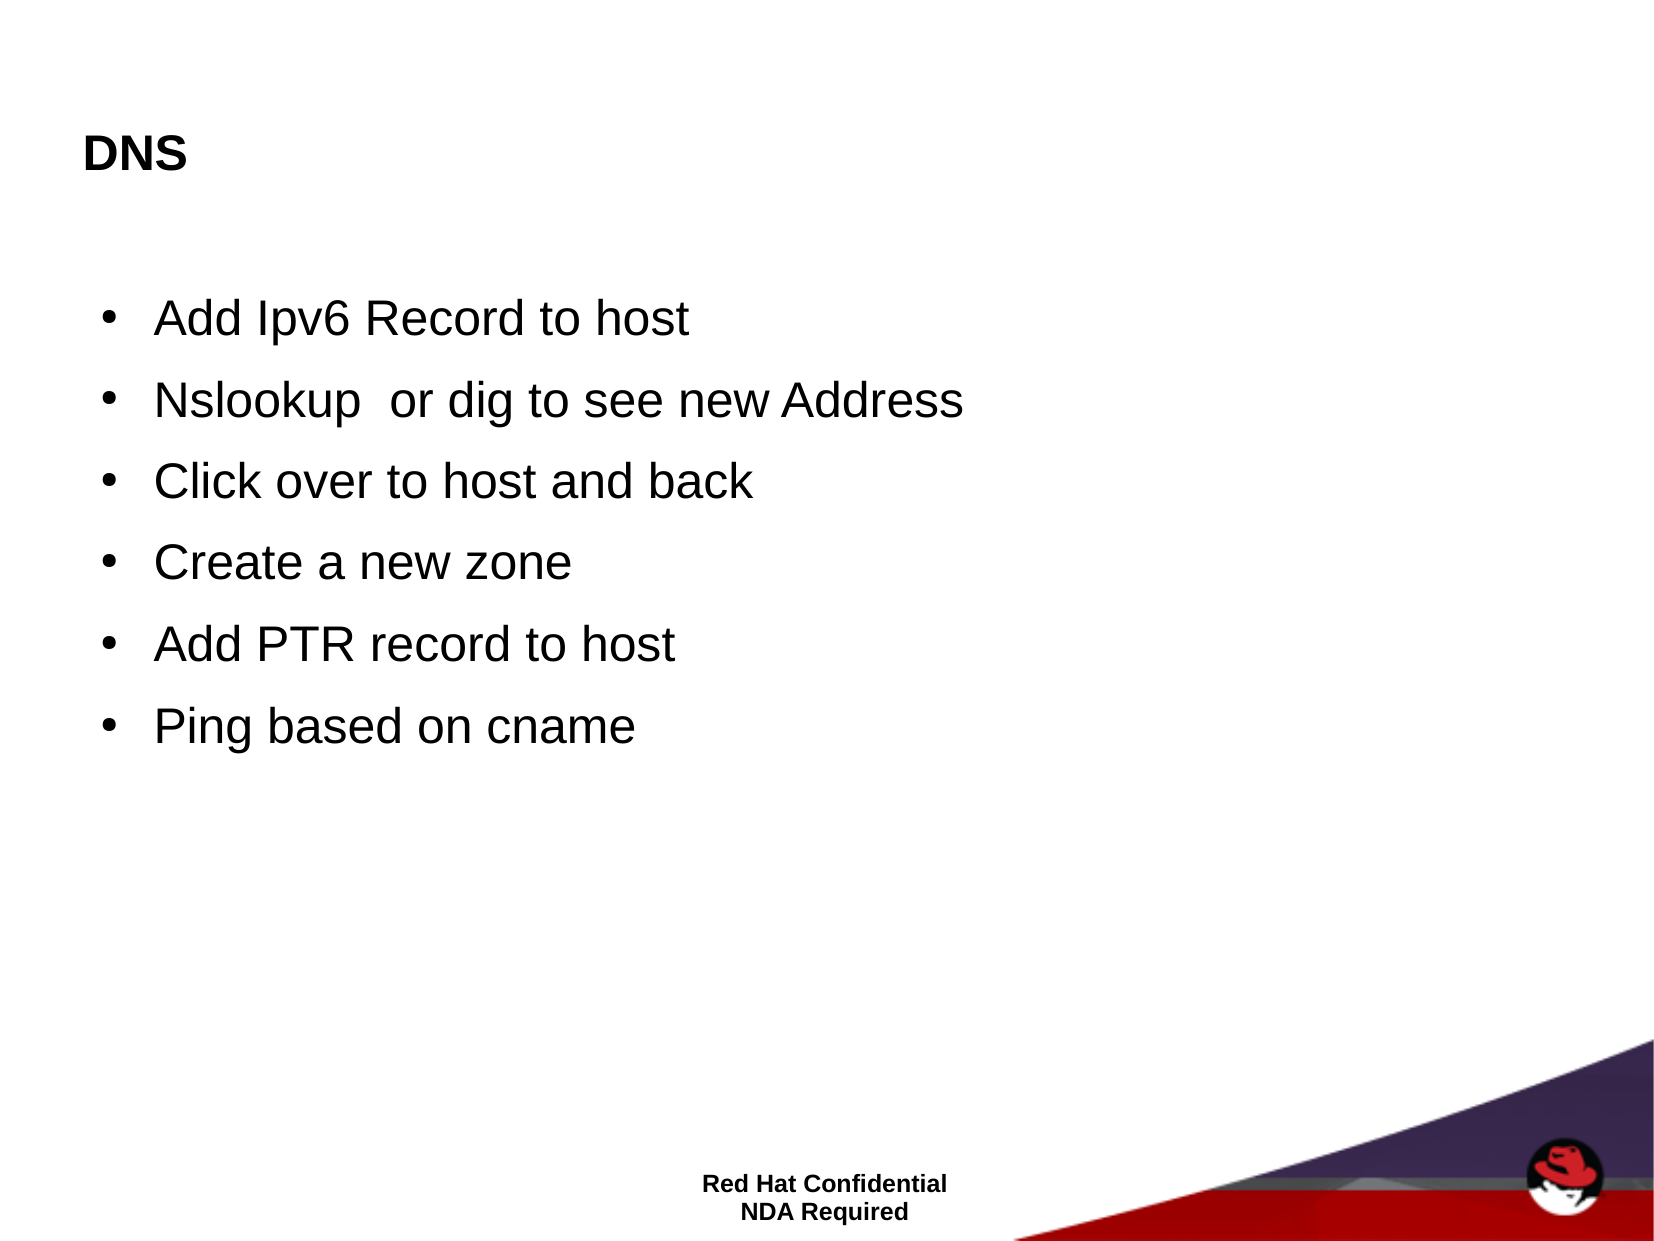

# DNS
Add Ipv6 Record to host
Nslookup or dig to see new Address
Click over to host and back
Create a new zone
Add PTR record to host
Ping based on cname